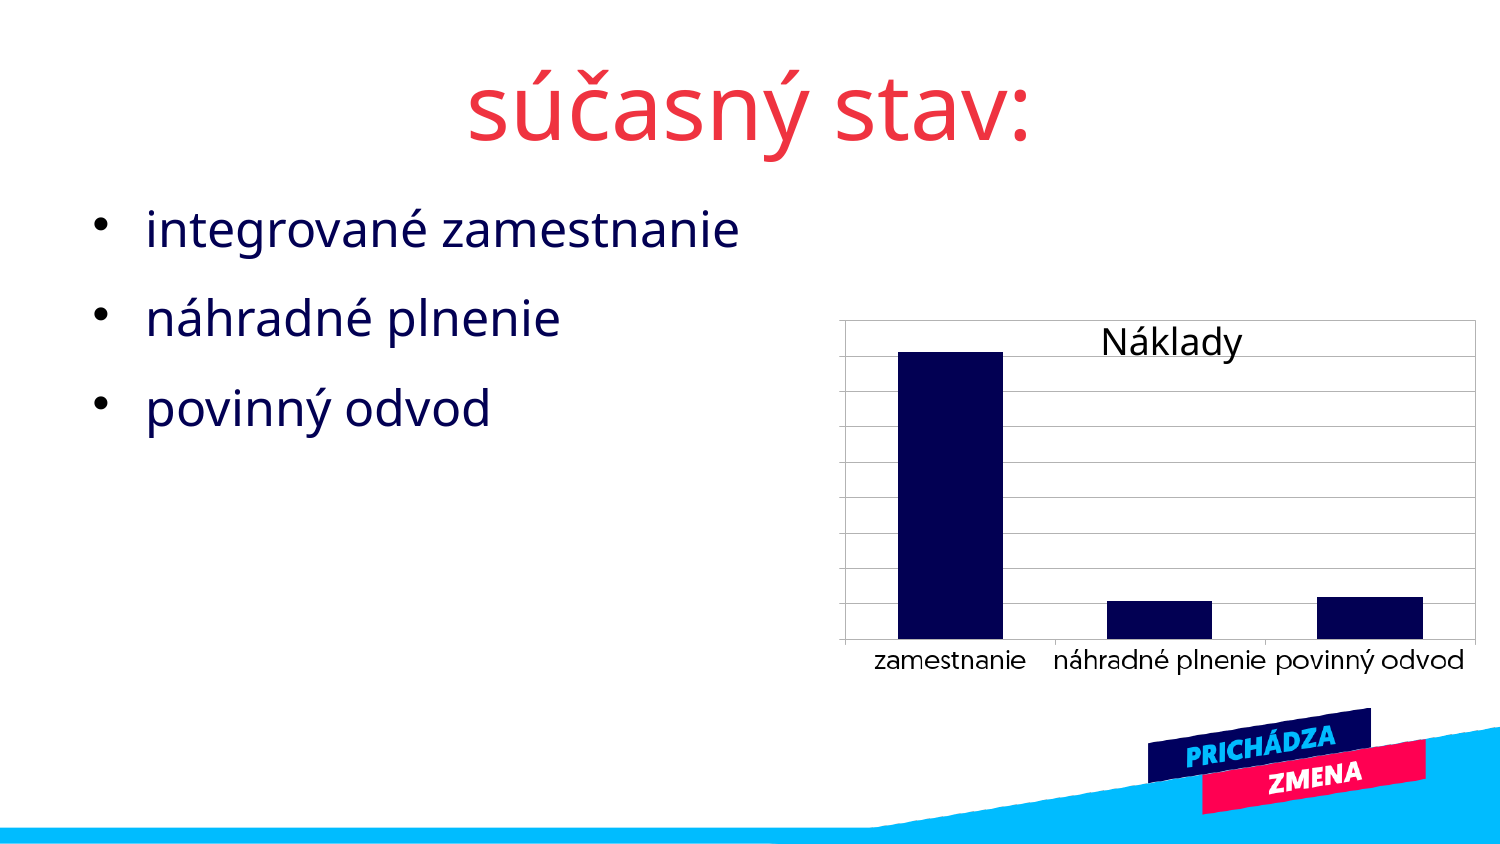

súčasný stav:
integrované zamestnanie
náhradné plnenie
povinný odvod
Náklady